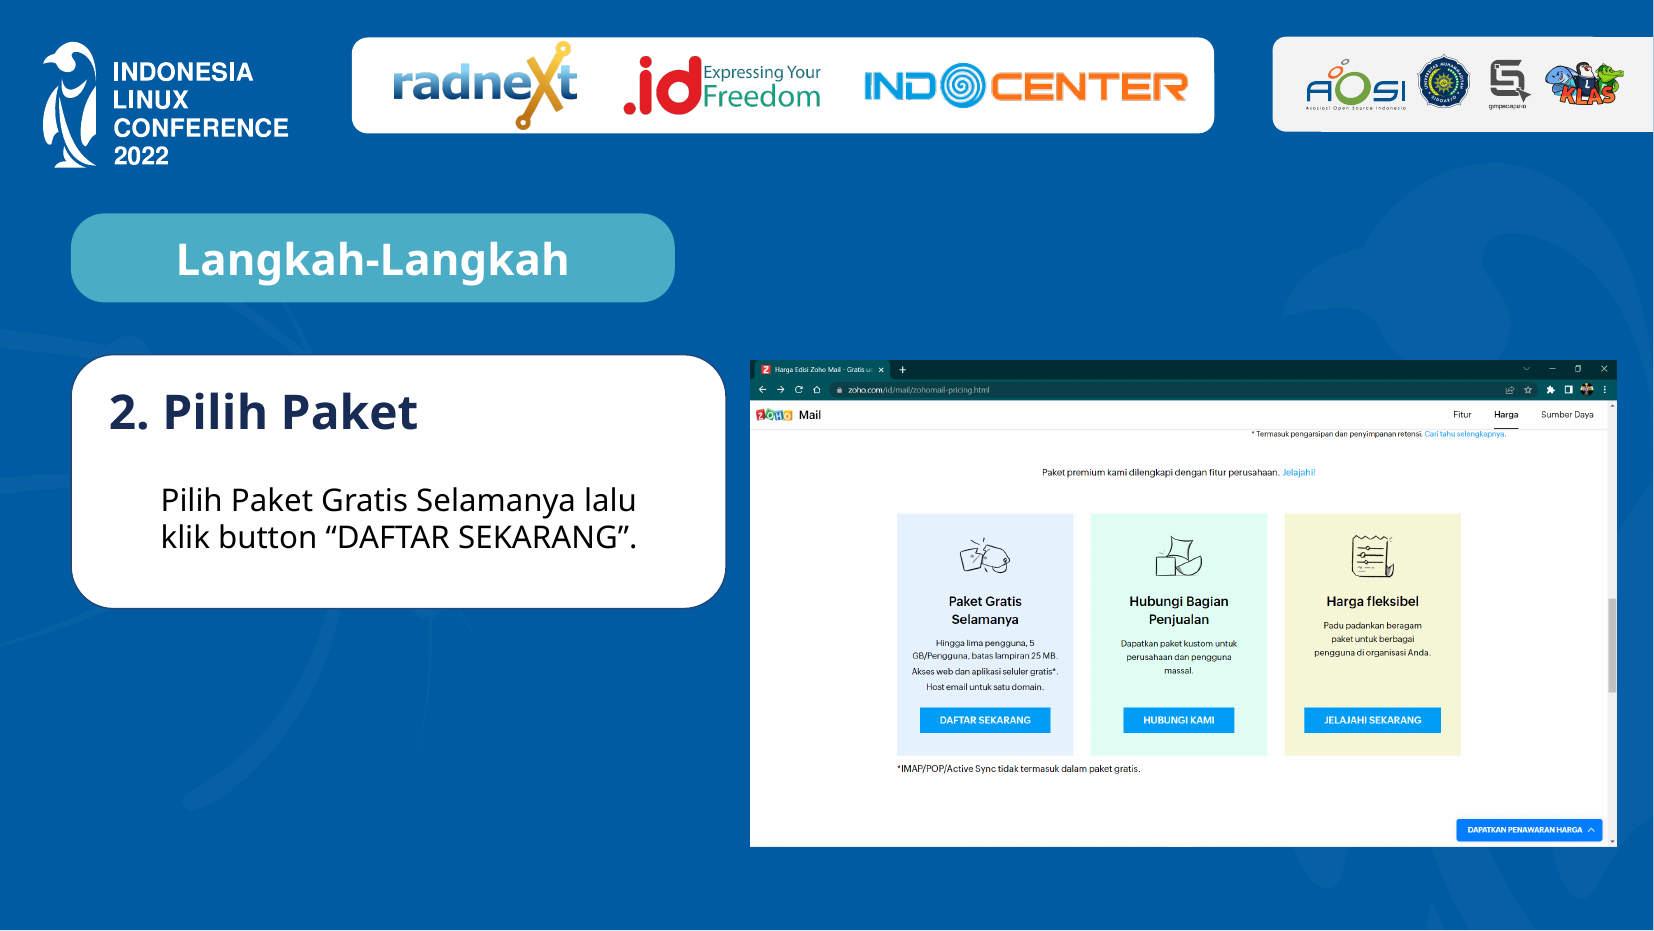

Langkah-Langkah
2. Pilih Paket
Pilih Paket Gratis Selamanya lalu klik button “DAFTAR SEKARANG”.